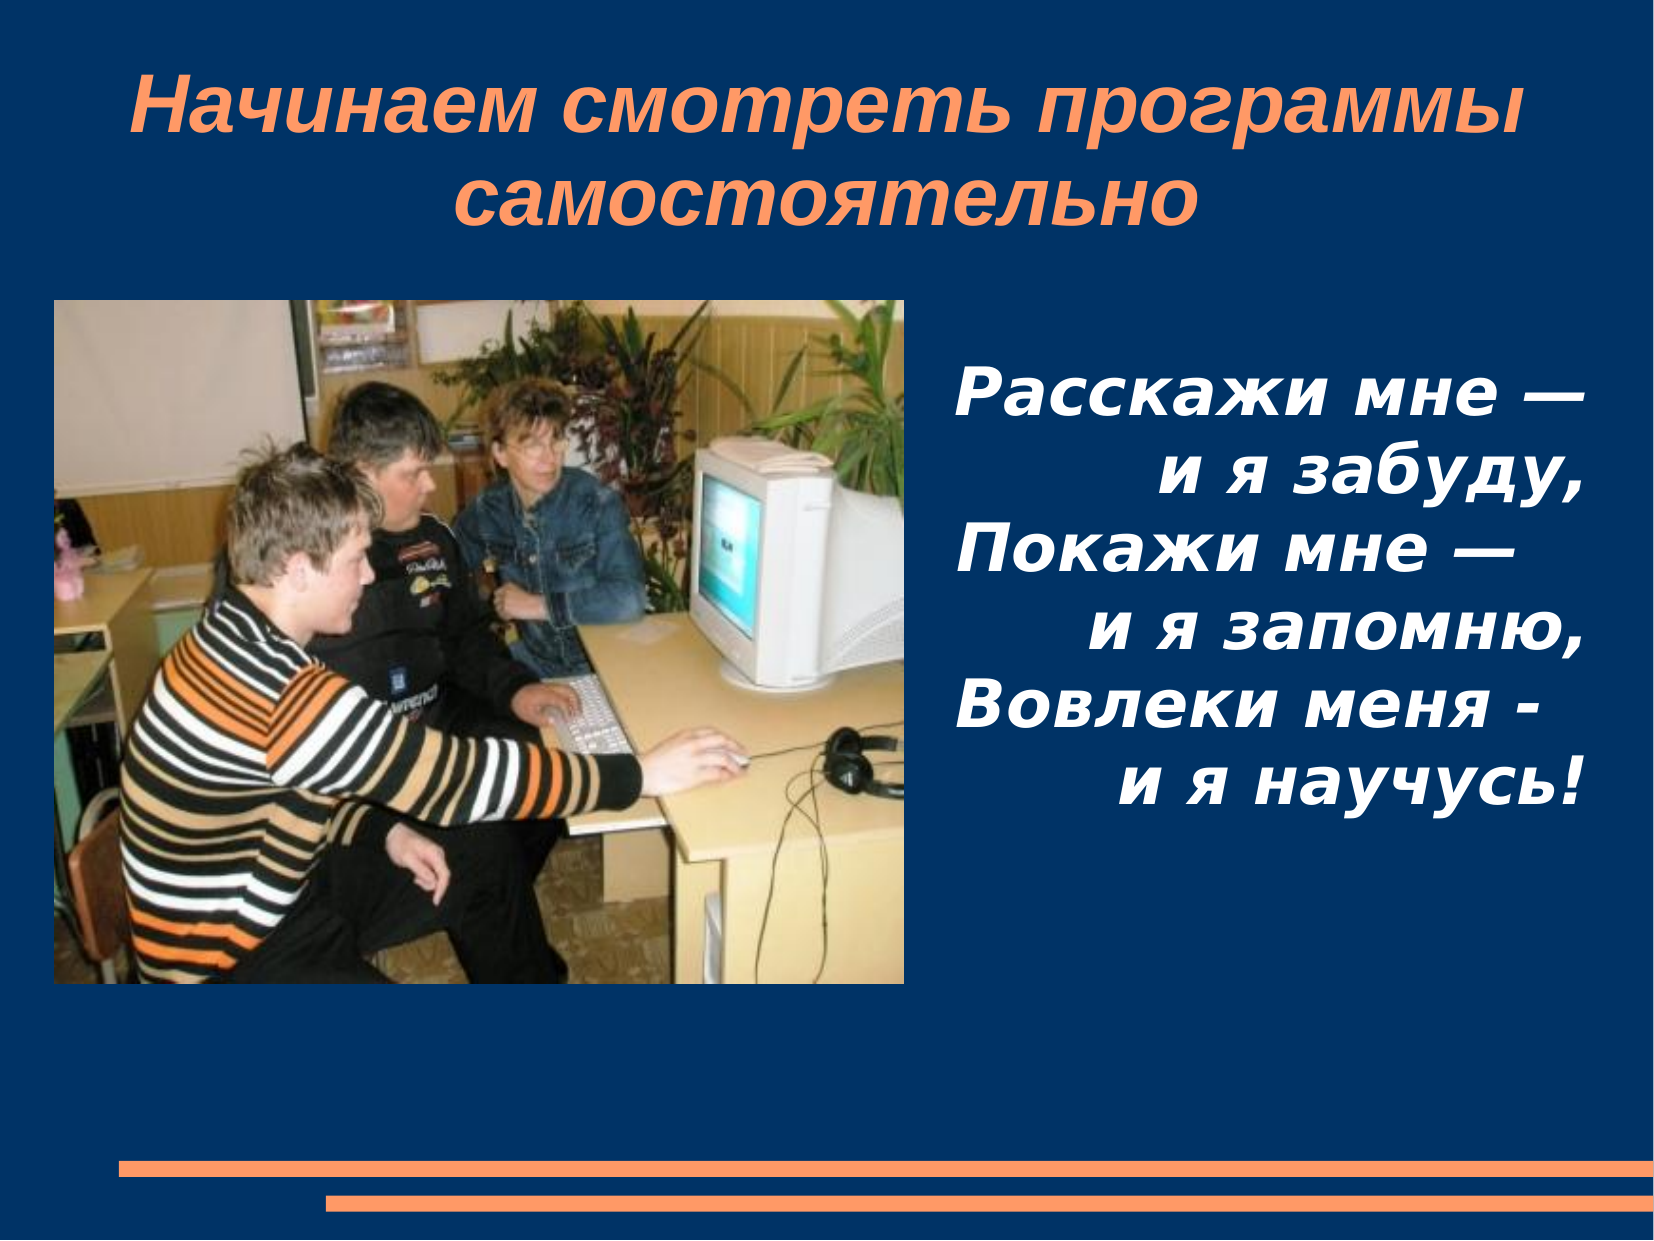

# Начинаем смотреть программы самостоятельно
Расскажи мне — и я забуду, Покажи мне — и я запомню, Вовлеки меня - и я научусь!